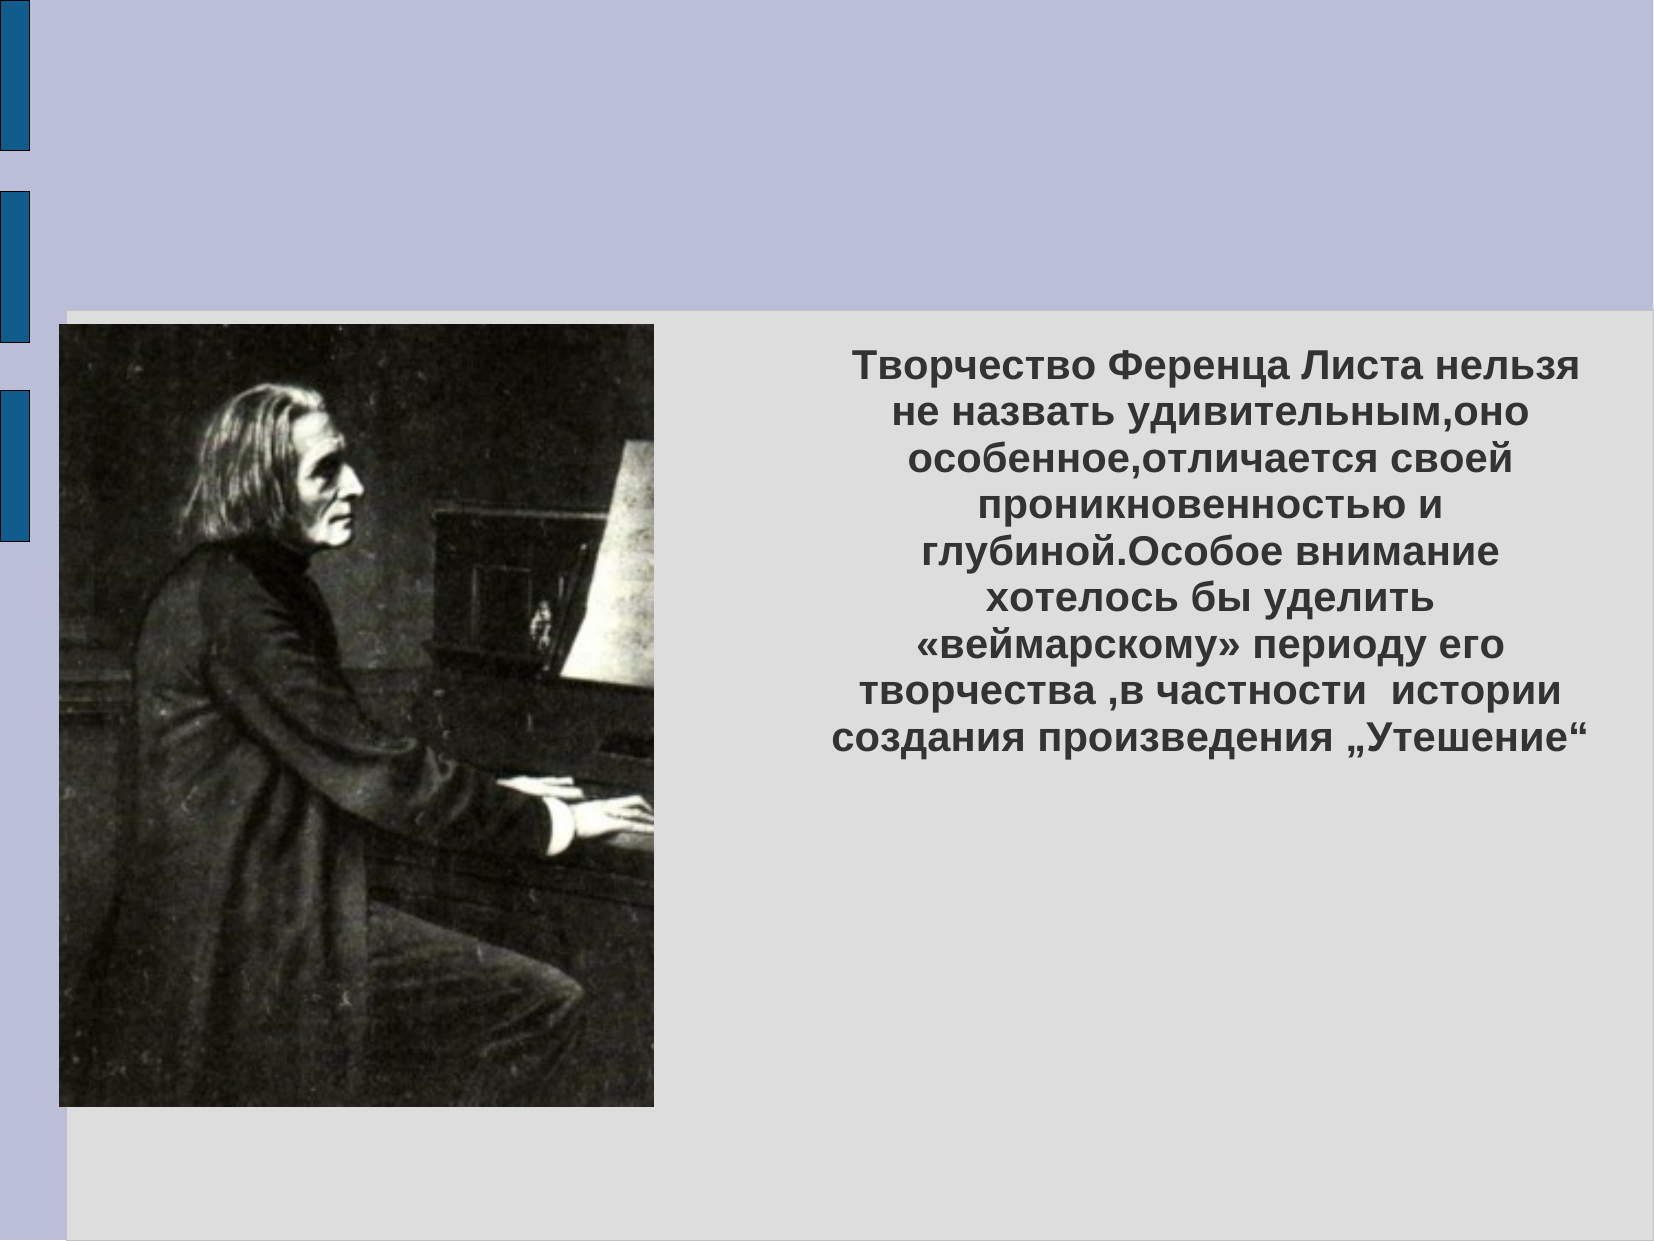

# Творчество Ференца Листа нельзя не назвать удивительным,оно особенное,отличается своей проникновенностью и глубиной.Особое внимание хотелось бы уделить «веймарскому» периоду его творчества ,в частности истории создания произведения „Утешение“